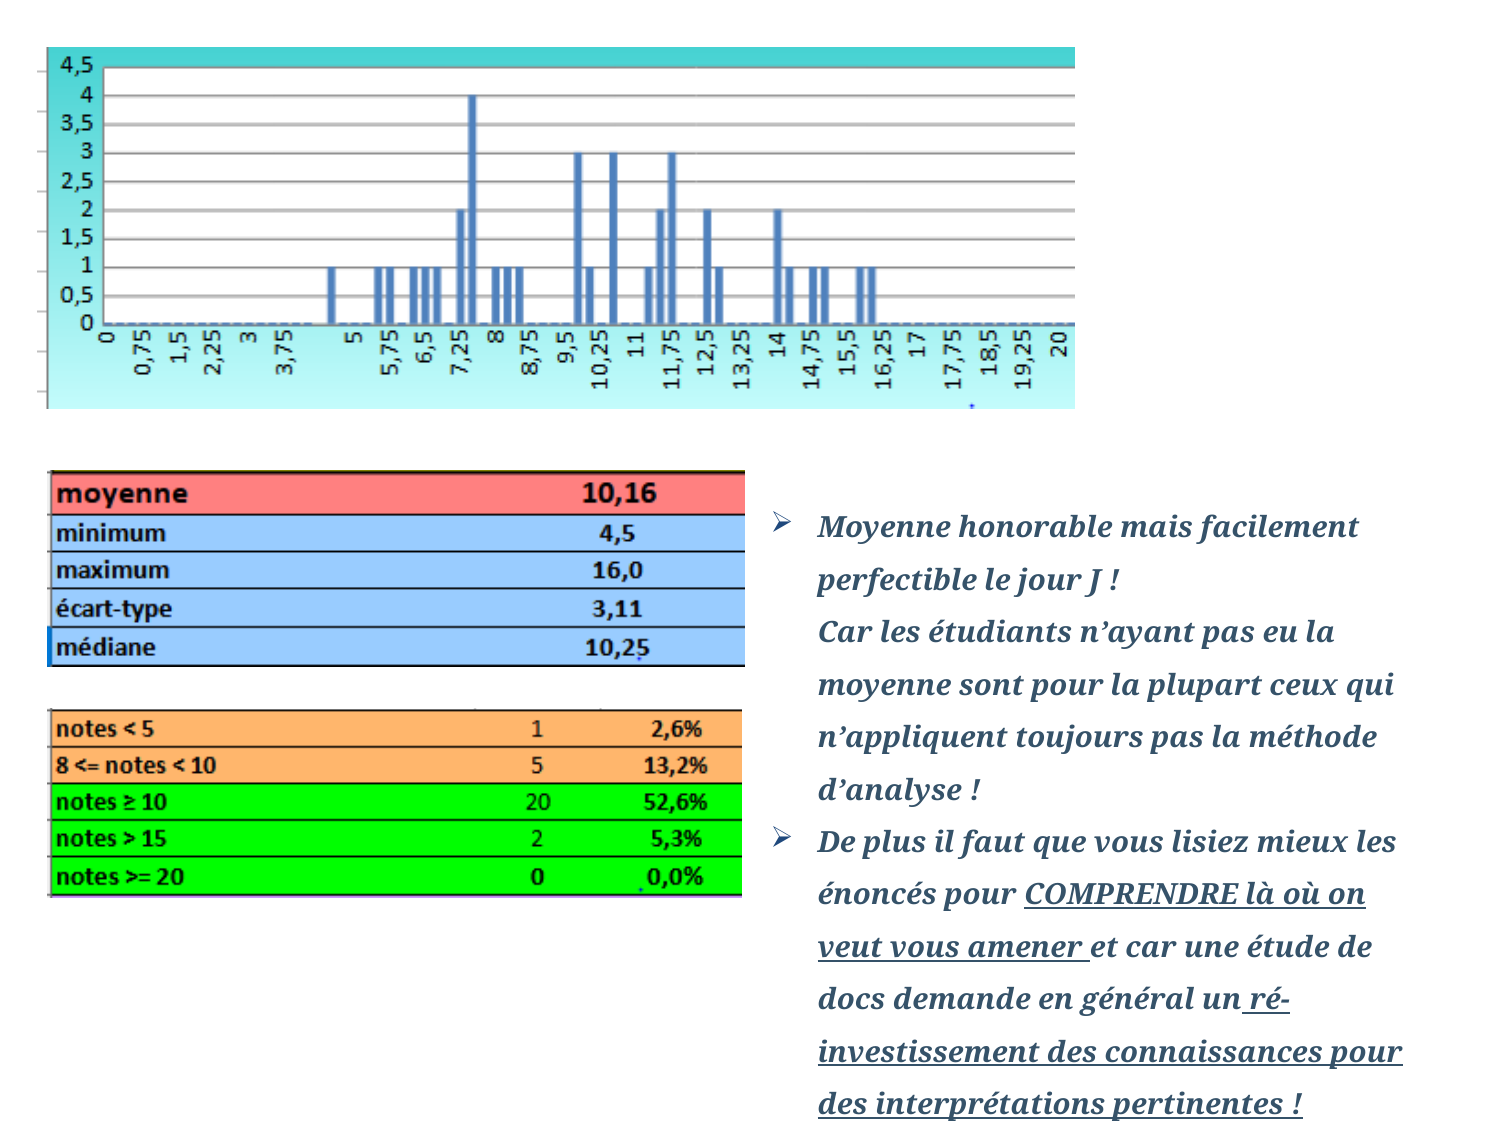

Moyenne honorable mais facilement perfectible le jour J !
Car les étudiants n’ayant pas eu la moyenne sont pour la plupart ceux qui n’appliquent toujours pas la méthode d’analyse !
De plus il faut que vous lisiez mieux les énoncés pour COMPRENDRE là où on veut vous amener et car une étude de docs demande en général un ré-investissement des connaissances pour des interprétations pertinentes !